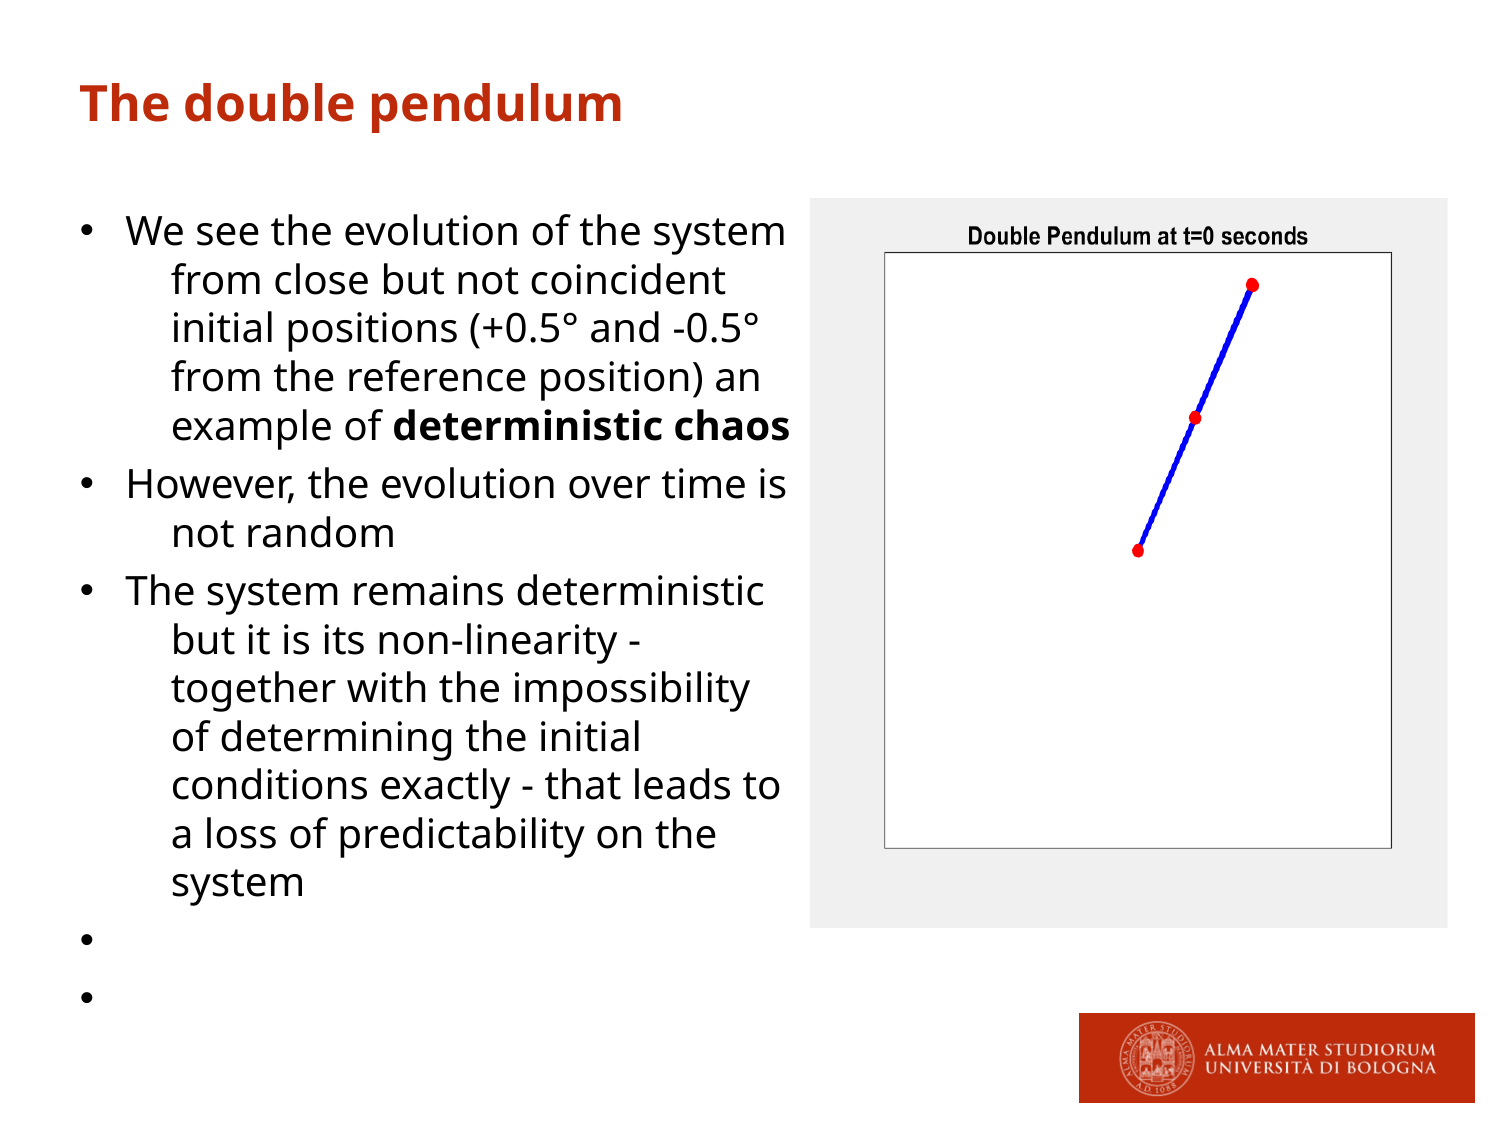

# The double pendulum
We see the evolution of the system from close but not coincident initial positions (+0.5° and -0.5° from the reference position) an example of deterministic chaos
However, the evolution over time is not random
The system remains deterministic but it is its non-linearity - together with the impossibility of determining the initial conditions exactly - that leads to a loss of predictability on the system